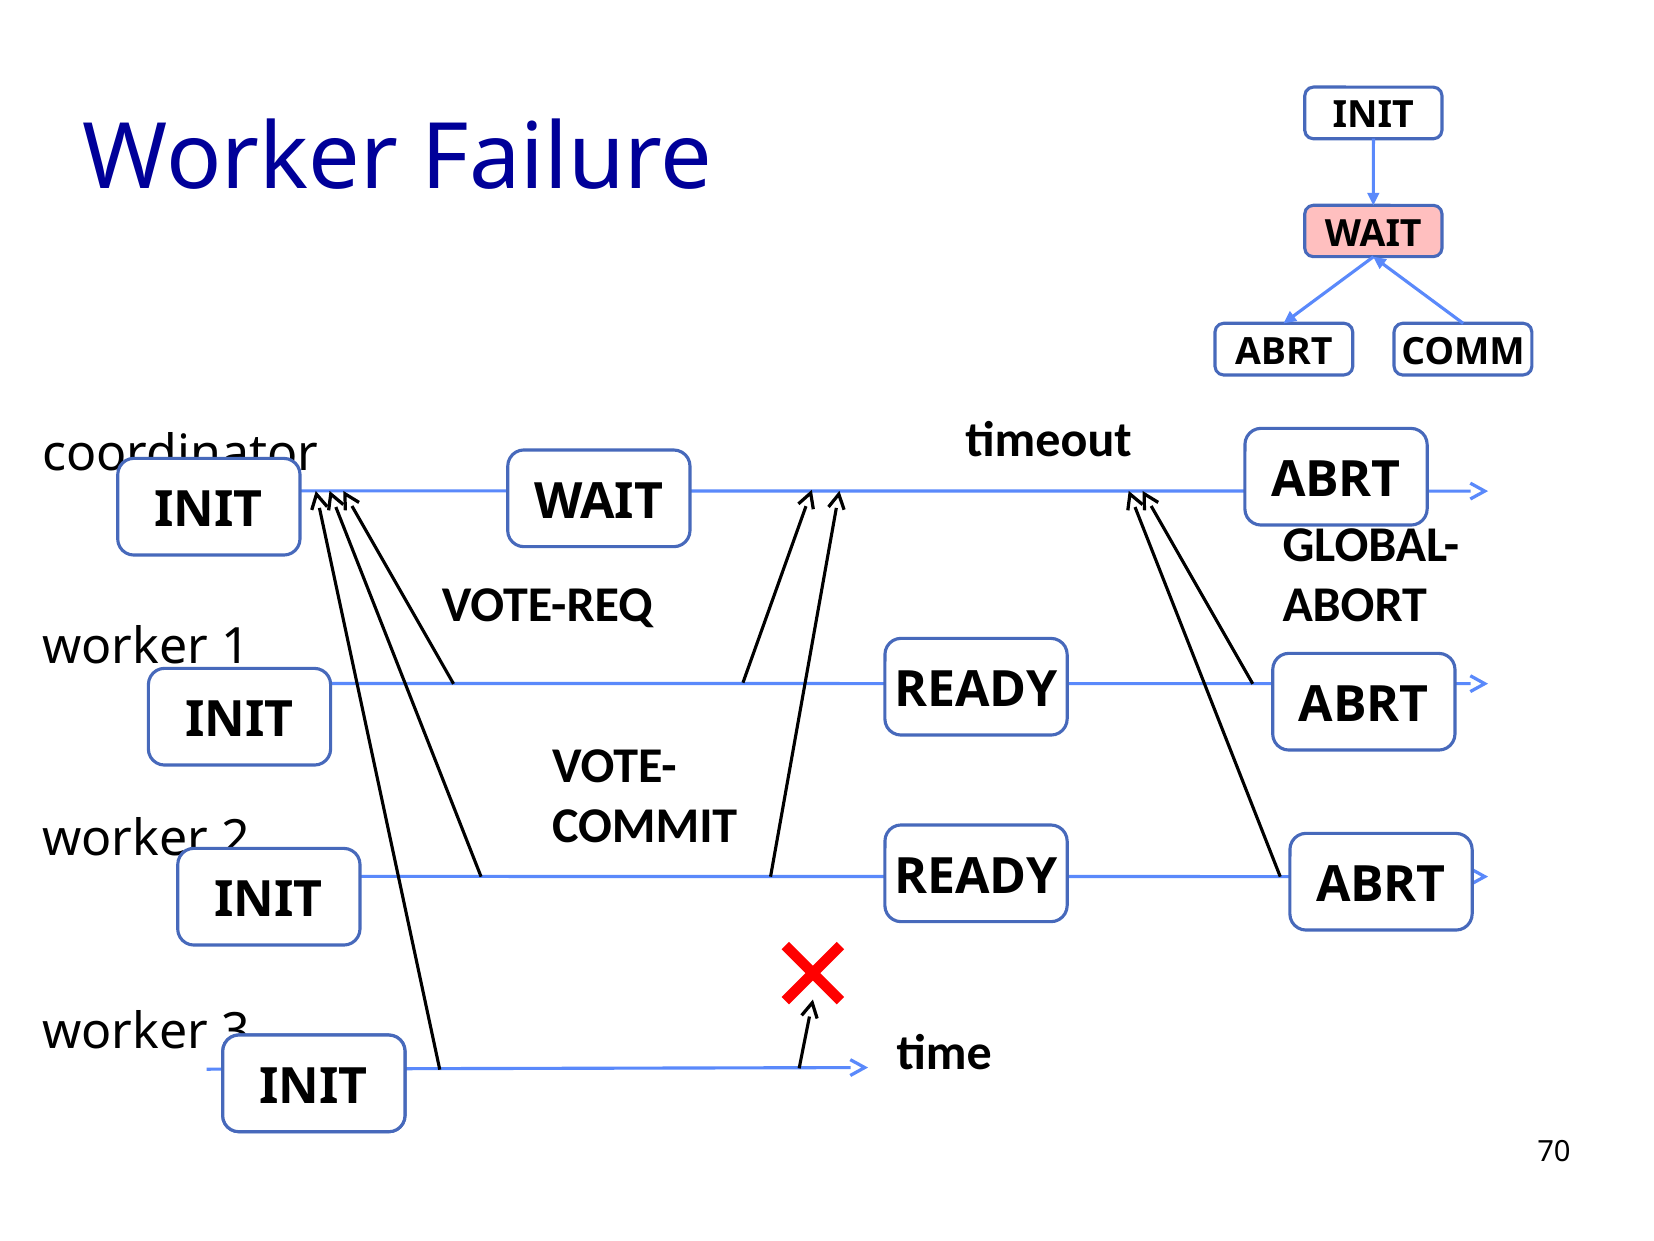

# Worker Failure
INIT
WAIT
ABRT
COMM
timeout
coordinator
ABRT
WAIT
INIT
GLOBAL-ABORT
VOTE-REQ
worker 1
READY
ABRT
INIT
VOTE-COMMIT
worker 2
READY
ABRT
INIT
worker 3
time
INIT
INIT
70